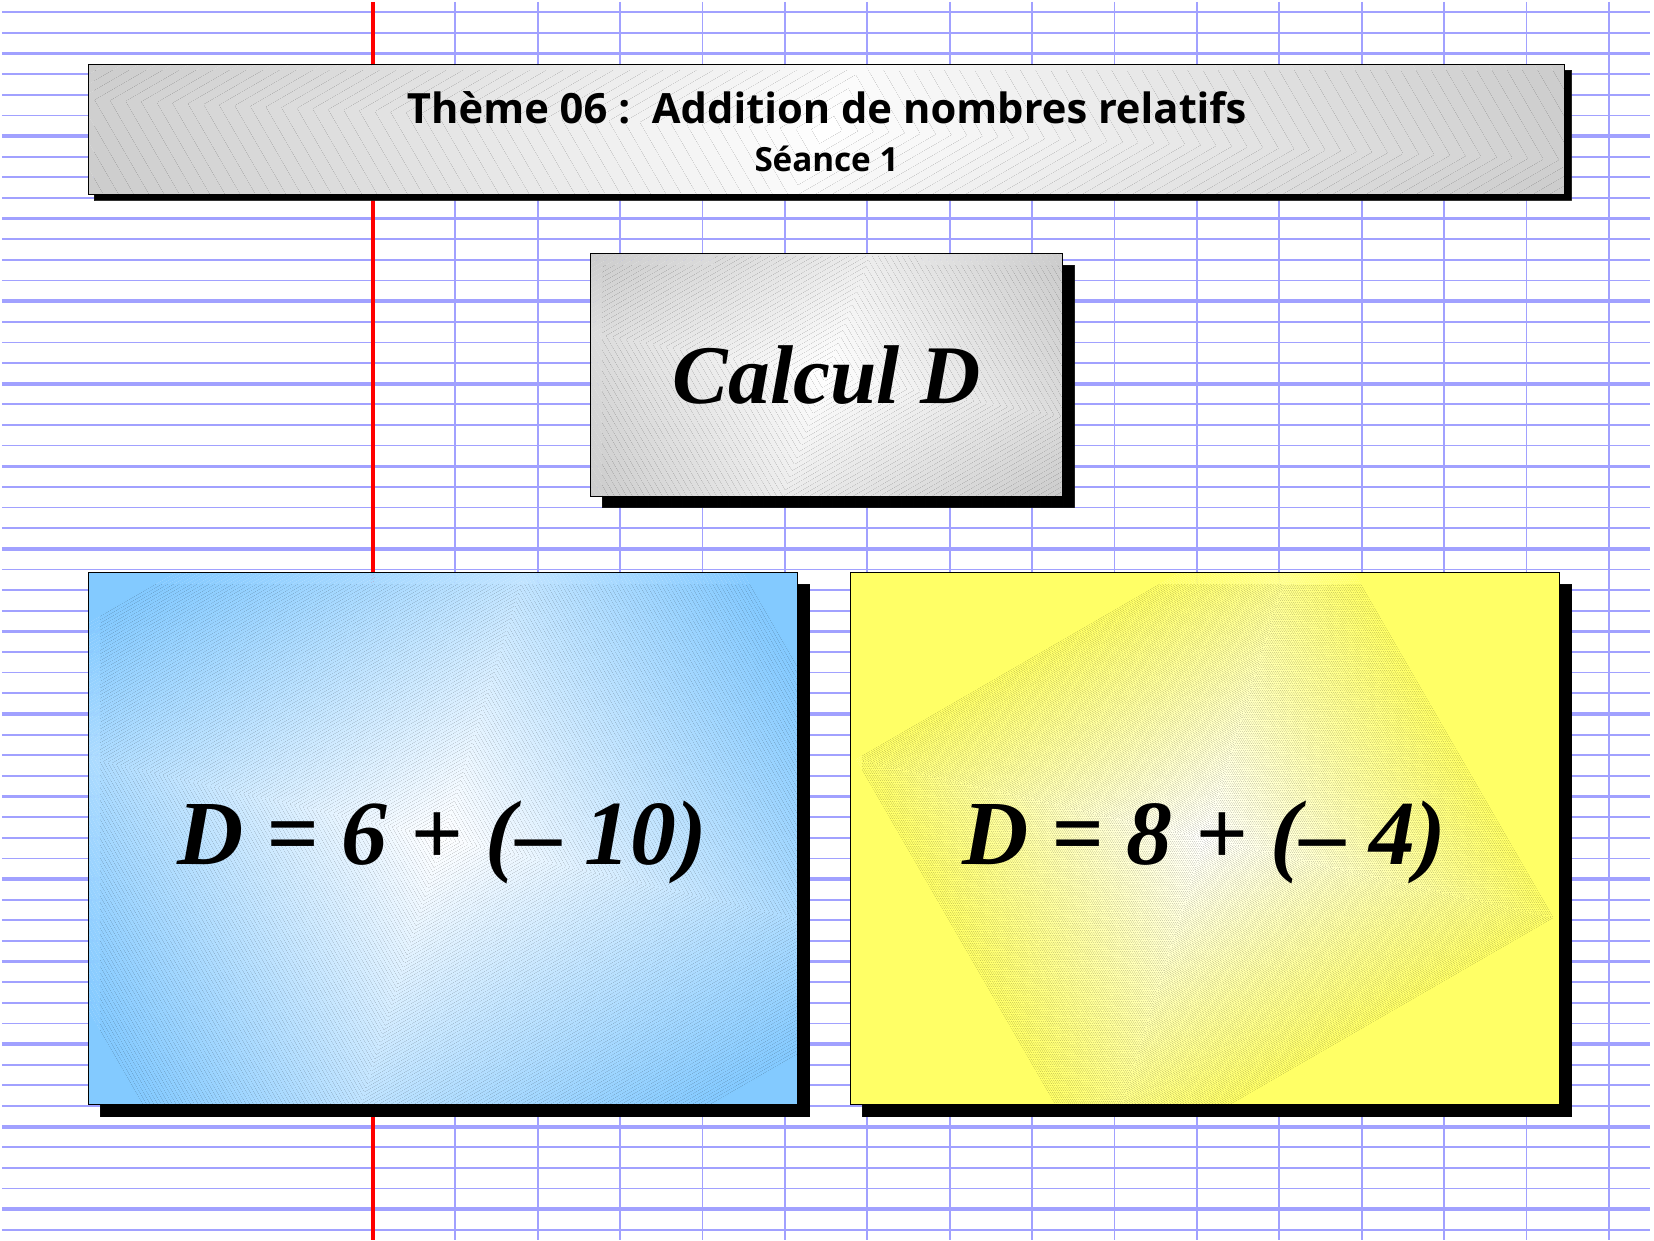

Thème 06 : Addition de nombres relatifs
Séance 1
Calcul D
9
0
1
2
3
4
5
6
7
8
D = 6 + (– 10)
D = 8 + (– 4)